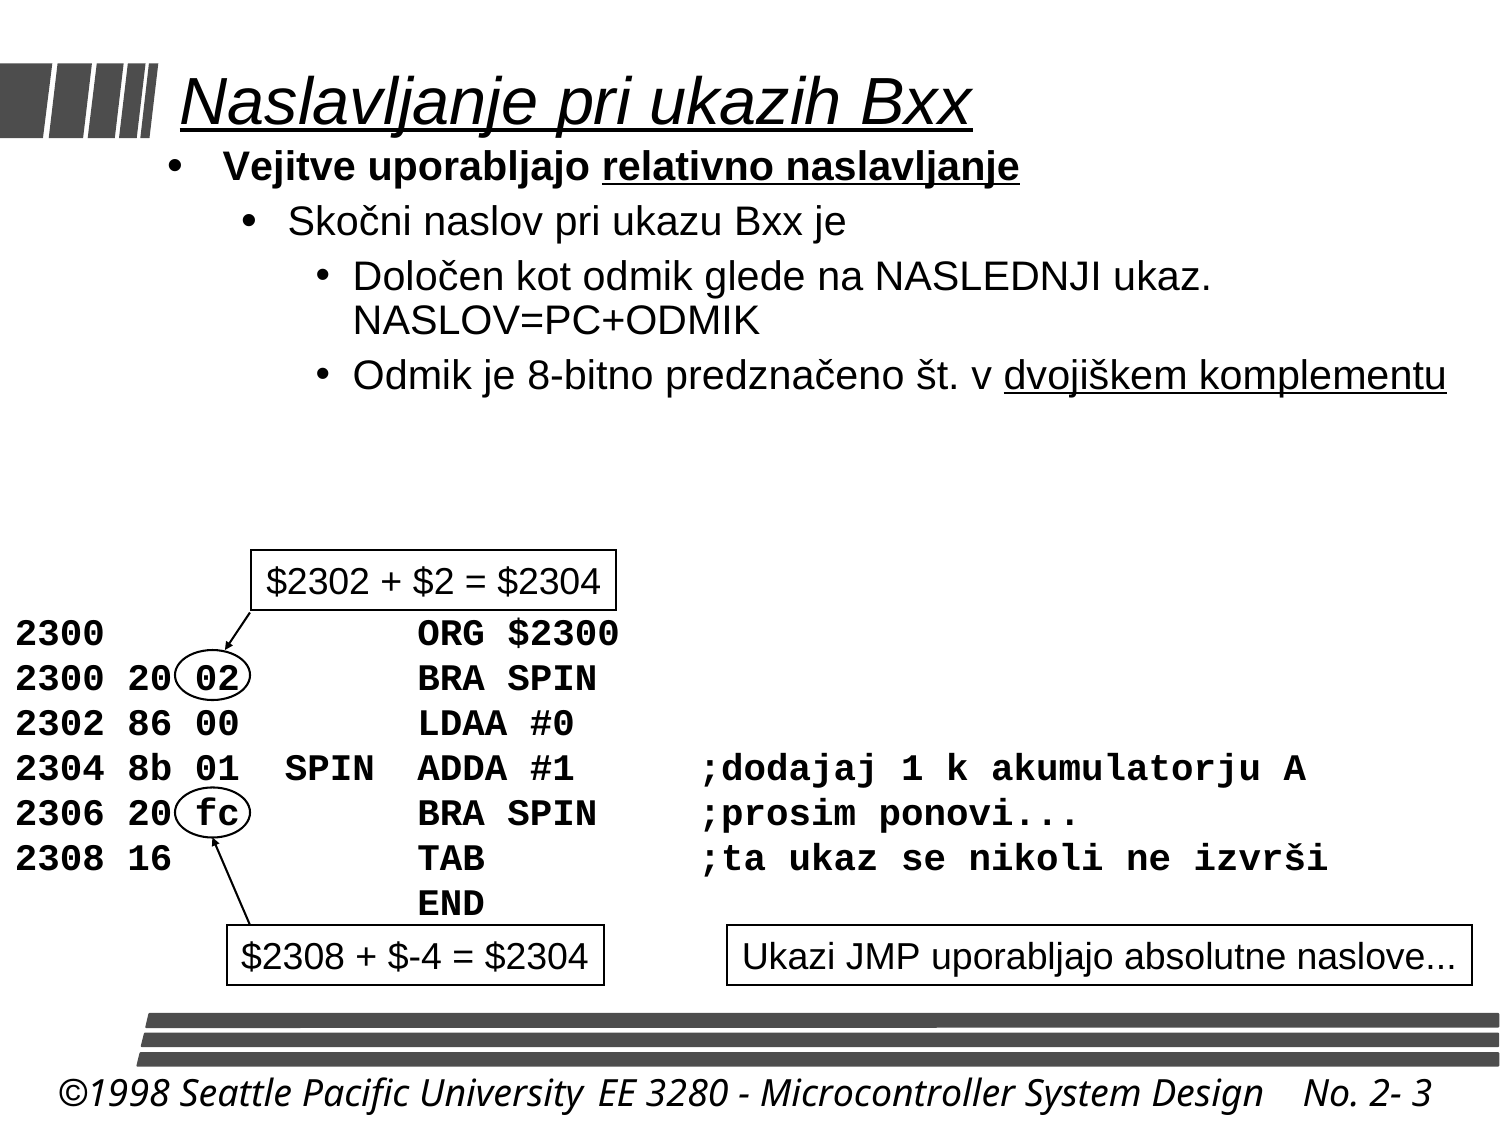

# Naslavljanje pri ukazih Bxx
Vejitve uporabljajo relativno naslavljanje
Skočni naslov pri ukazu Bxx je
Določen kot odmik glede na NASLEDNJI ukaz. NASLOV=PC+ODMIK
Odmik je 8-bitno predznačeno št. v dvojiškem komplementu
$2302 + $2 = $2304
2300			ORG $2300
2300 20 02		BRA SPIN
2302 86 00		LDAA #0
2304 8b 01 SPIN	ADDA #1	;dodajaj 1 k akumulatorju A
2306 20 fc 	BRA SPIN	;prosim ponovi...
2308 16 	TAB	;ta ukaz se nikoli ne izvrši
 	END
$2308 + $-4 = $2304
Ukazi JMP uporabljajo absolutne naslove...